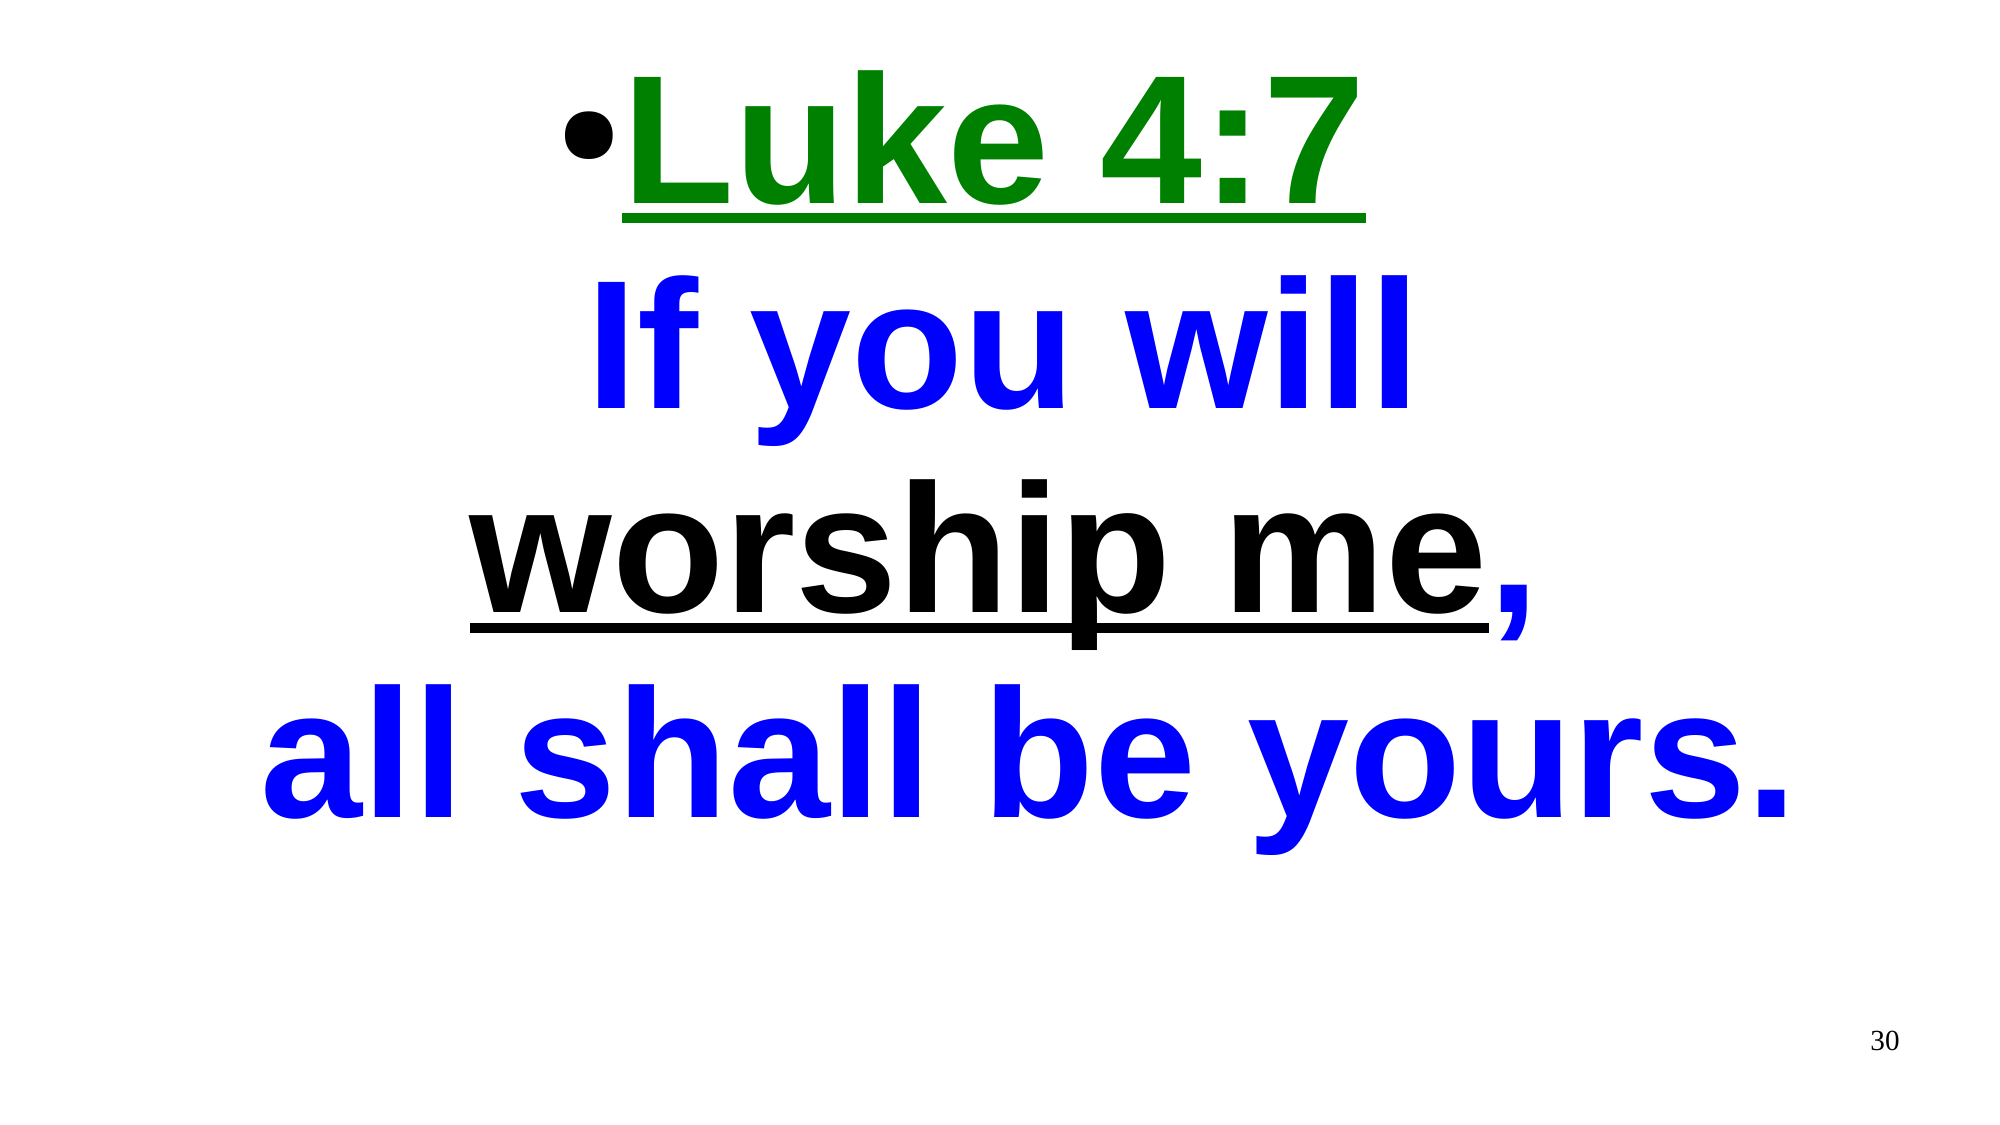

# Luke 4:7  If you will worship me, all shall be yours.
30